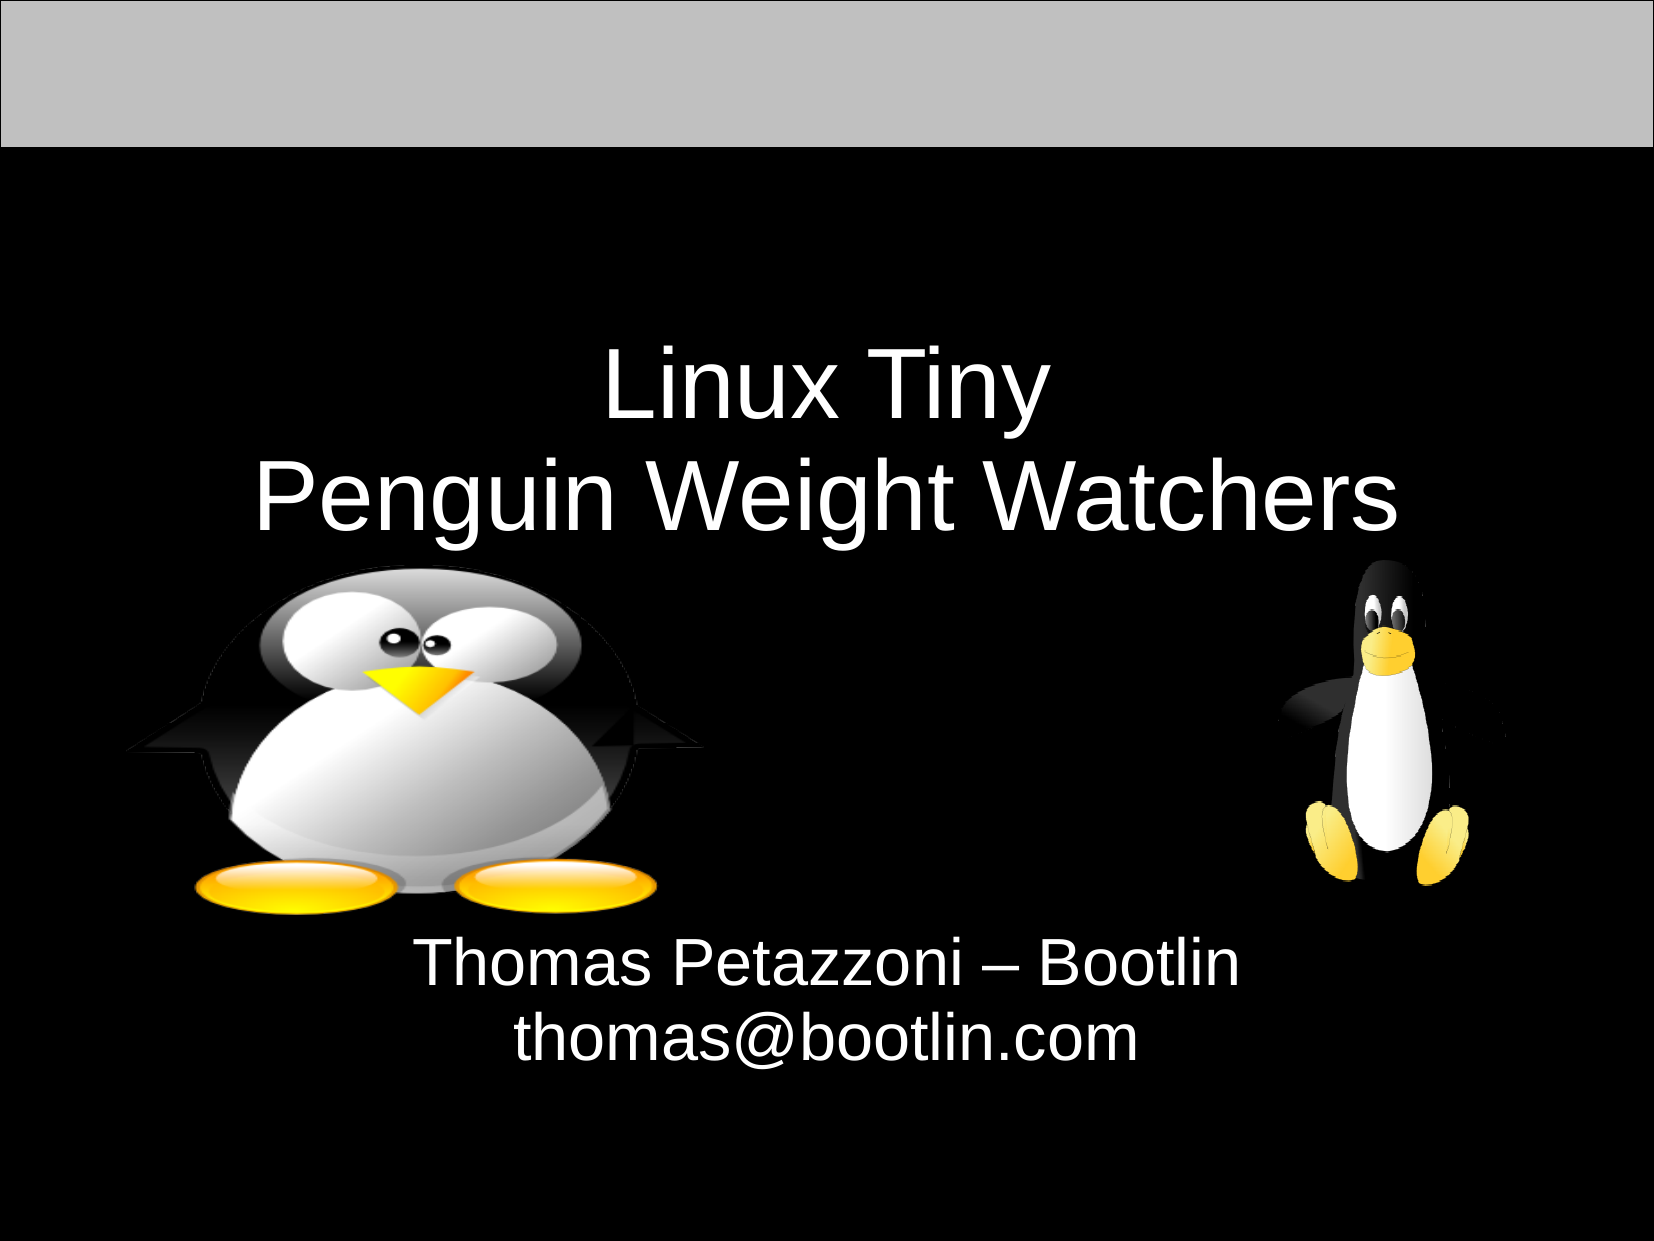

# Linux Tiny
Penguin Weight Watchers
Thomas Petazzoni – Bootlin
thomas@bootlin.com